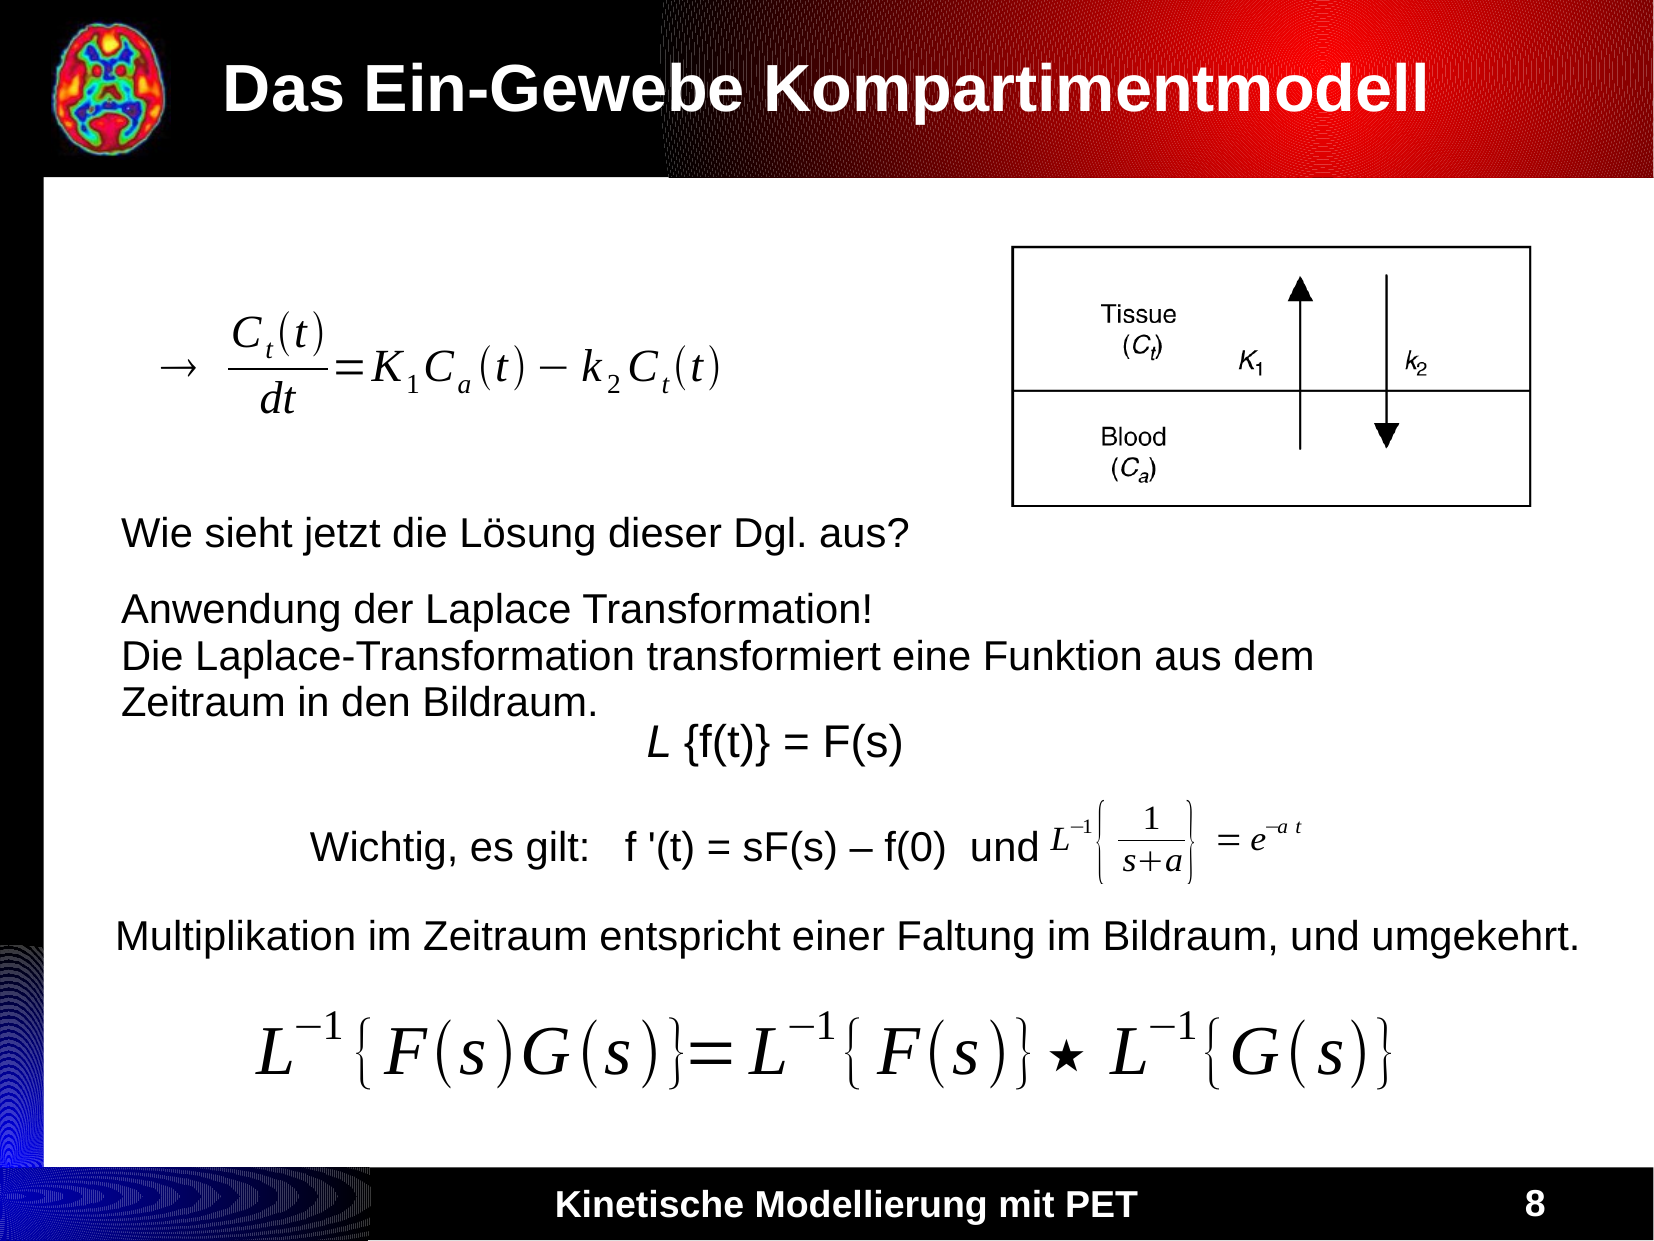

# Das Ein-Gewebe Kompartimentmodell
Wie sieht jetzt die Lösung dieser Dgl. aus?
Anwendung der Laplace Transformation!
Die Laplace-Transformation transformiert eine Funktion aus dem Zeitraum in den Bildraum.
L {f(t)} = F(s)
Wichtig, es gilt: f '(t) = sF(s) – f(0) und
Multiplikation im Zeitraum entspricht einer Faltung im Bildraum, und umgekehrt.
٭
Kinetische Modellierung mit PET